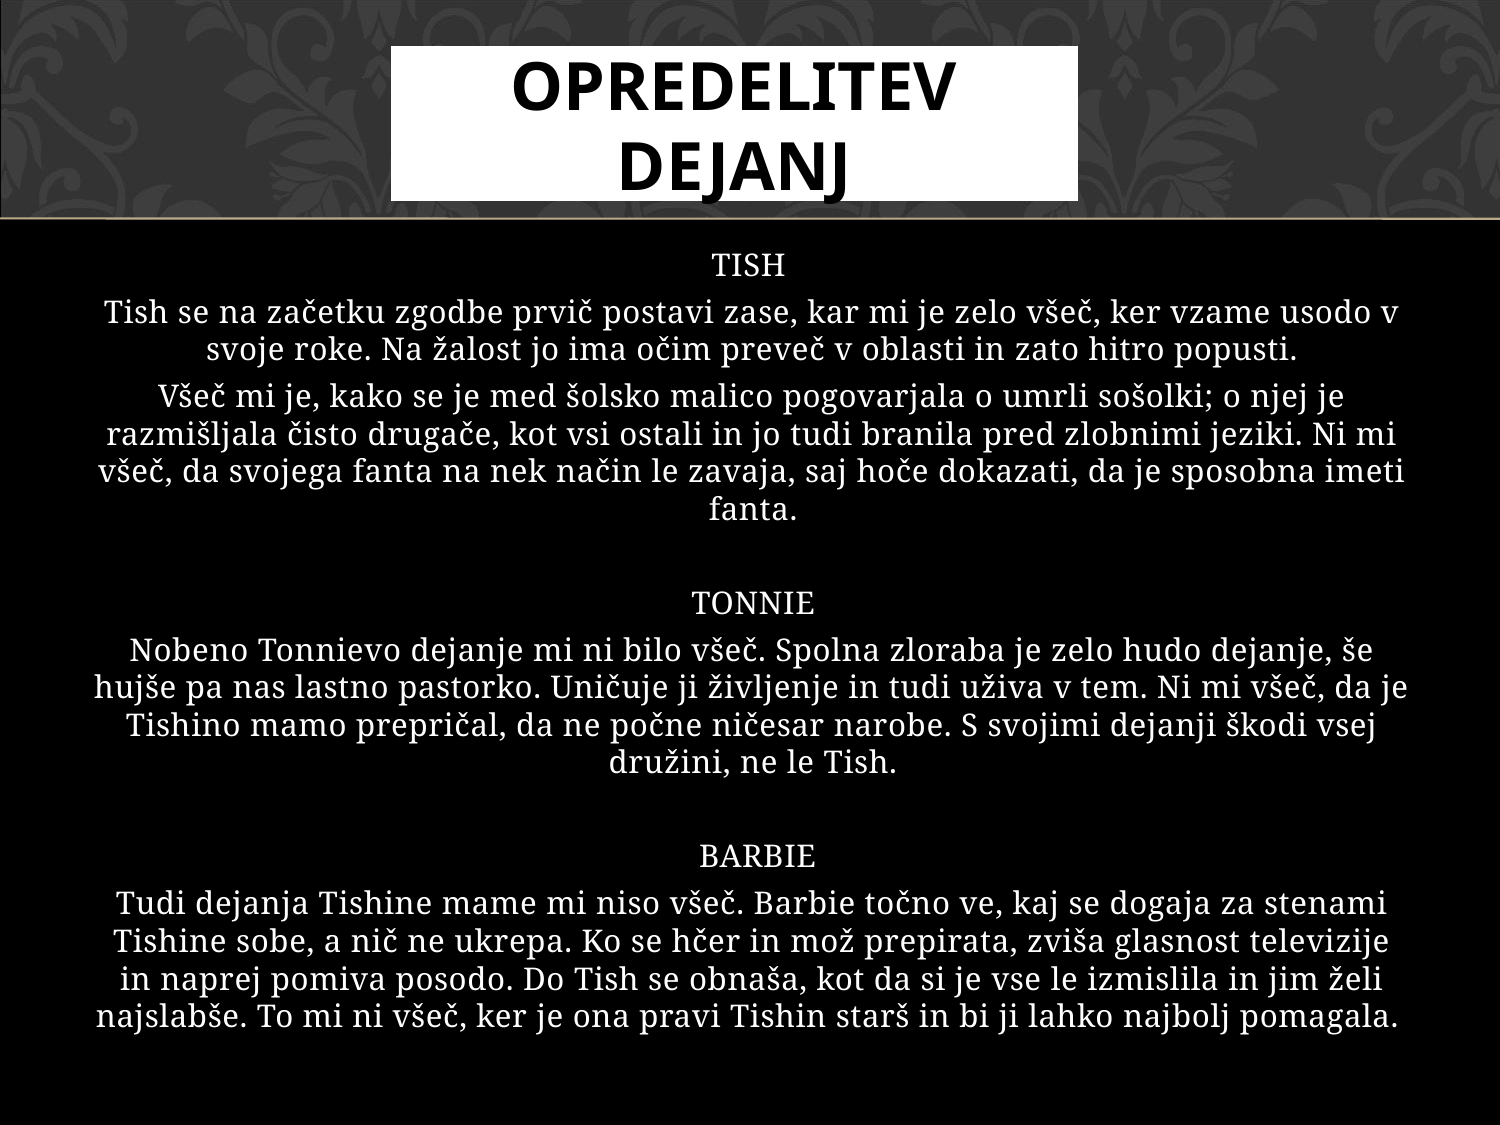

OPREDELITEV DEJANJ
# TISH
Tish se na začetku zgodbe prvič postavi zase, kar mi je zelo všeč, ker vzame usodo v svoje roke. Na žalost jo ima očim preveč v oblasti in zato hitro popusti.
Všeč mi je, kako se je med šolsko malico pogovarjala o umrli sošolki; o njej je razmišljala čisto drugače, kot vsi ostali in jo tudi branila pred zlobnimi jeziki. Ni mi všeč, da svojega fanta na nek način le zavaja, saj hoče dokazati, da je sposobna imeti fanta.
TONNIE
Nobeno Tonnievo dejanje mi ni bilo všeč. Spolna zloraba je zelo hudo dejanje, še hujše pa nas lastno pastorko. Uničuje ji življenje in tudi uživa v tem. Ni mi všeč, da je Tishino mamo prepričal, da ne počne ničesar narobe. S svojimi dejanji škodi vsej družini, ne le Tish.
 BARBIE
Tudi dejanja Tishine mame mi niso všeč. Barbie točno ve, kaj se dogaja za stenami Tishine sobe, a nič ne ukrepa. Ko se hčer in mož prepirata, zviša glasnost televizije in naprej pomiva posodo. Do Tish se obnaša, kot da si je vse le izmislila in jim želi najslabše. To mi ni všeč, ker je ona pravi Tishin starš in bi ji lahko najbolj pomagala.